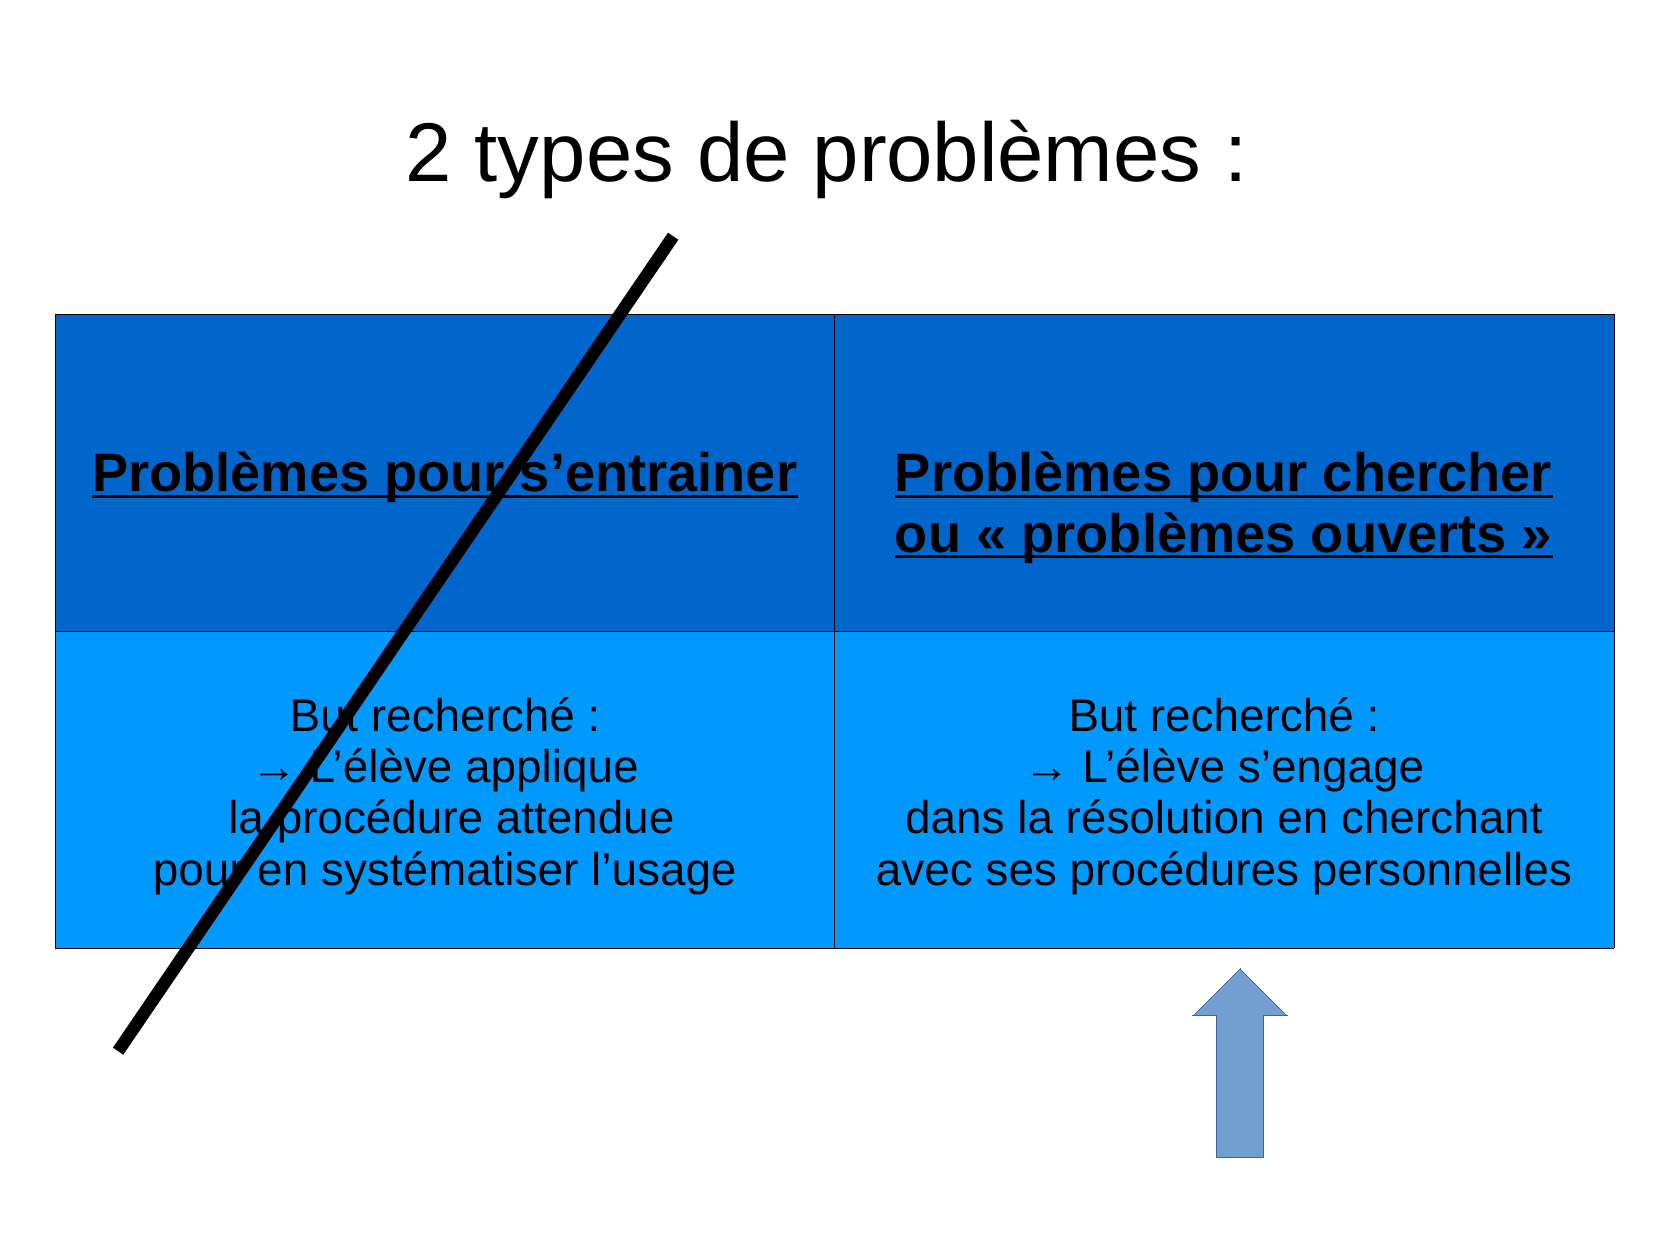

# 2 types de problèmes :
| Problèmes pour s’entrainer | Problèmes pour chercher ou « problèmes ouverts » |
| --- | --- |
| But recherché : → L’élève applique la procédure attendue pour en systématiser l’usage | But recherché : → L’élève s’engage dans la résolution en cherchant avec ses procédures personnelles |